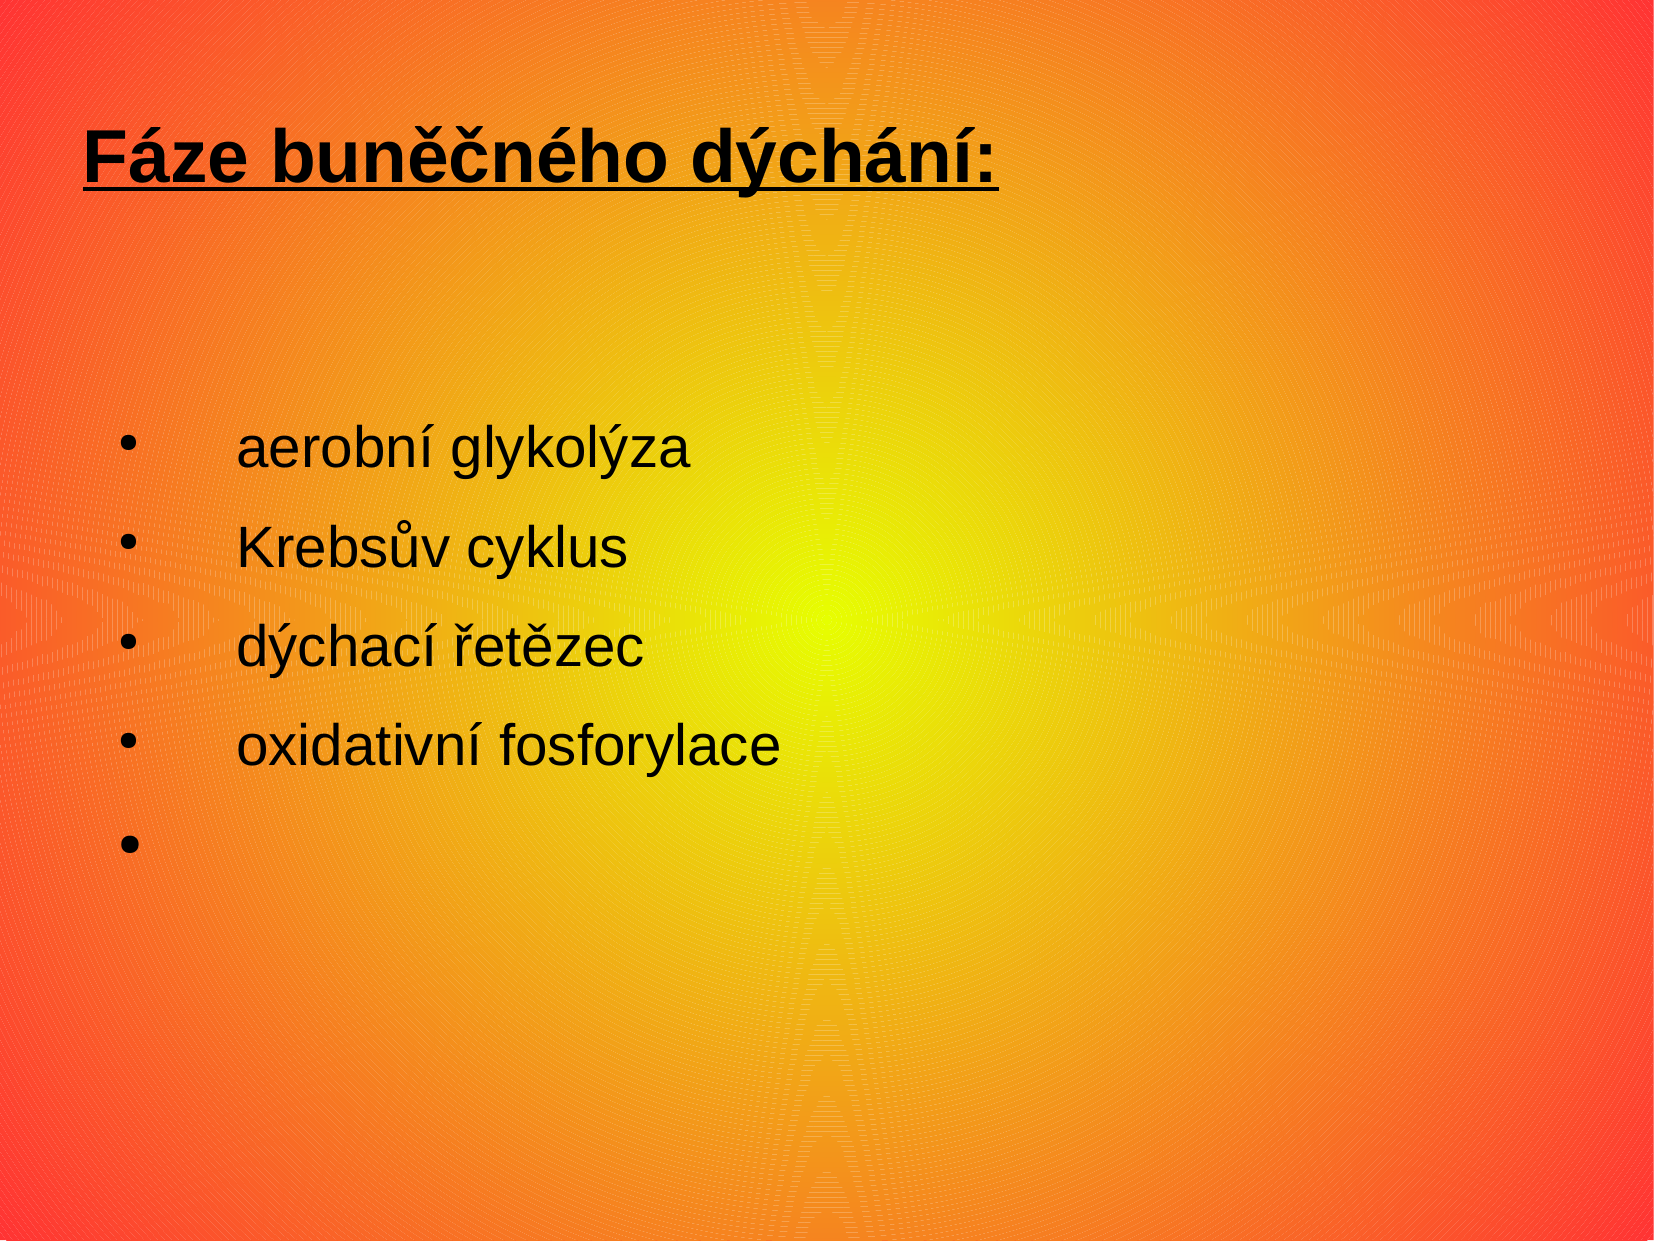

# Fáze buněčného dýchání:
 aerobní glykolýza
 Krebsův cyklus
 dýchací řetězec
 oxidativní fosforylace